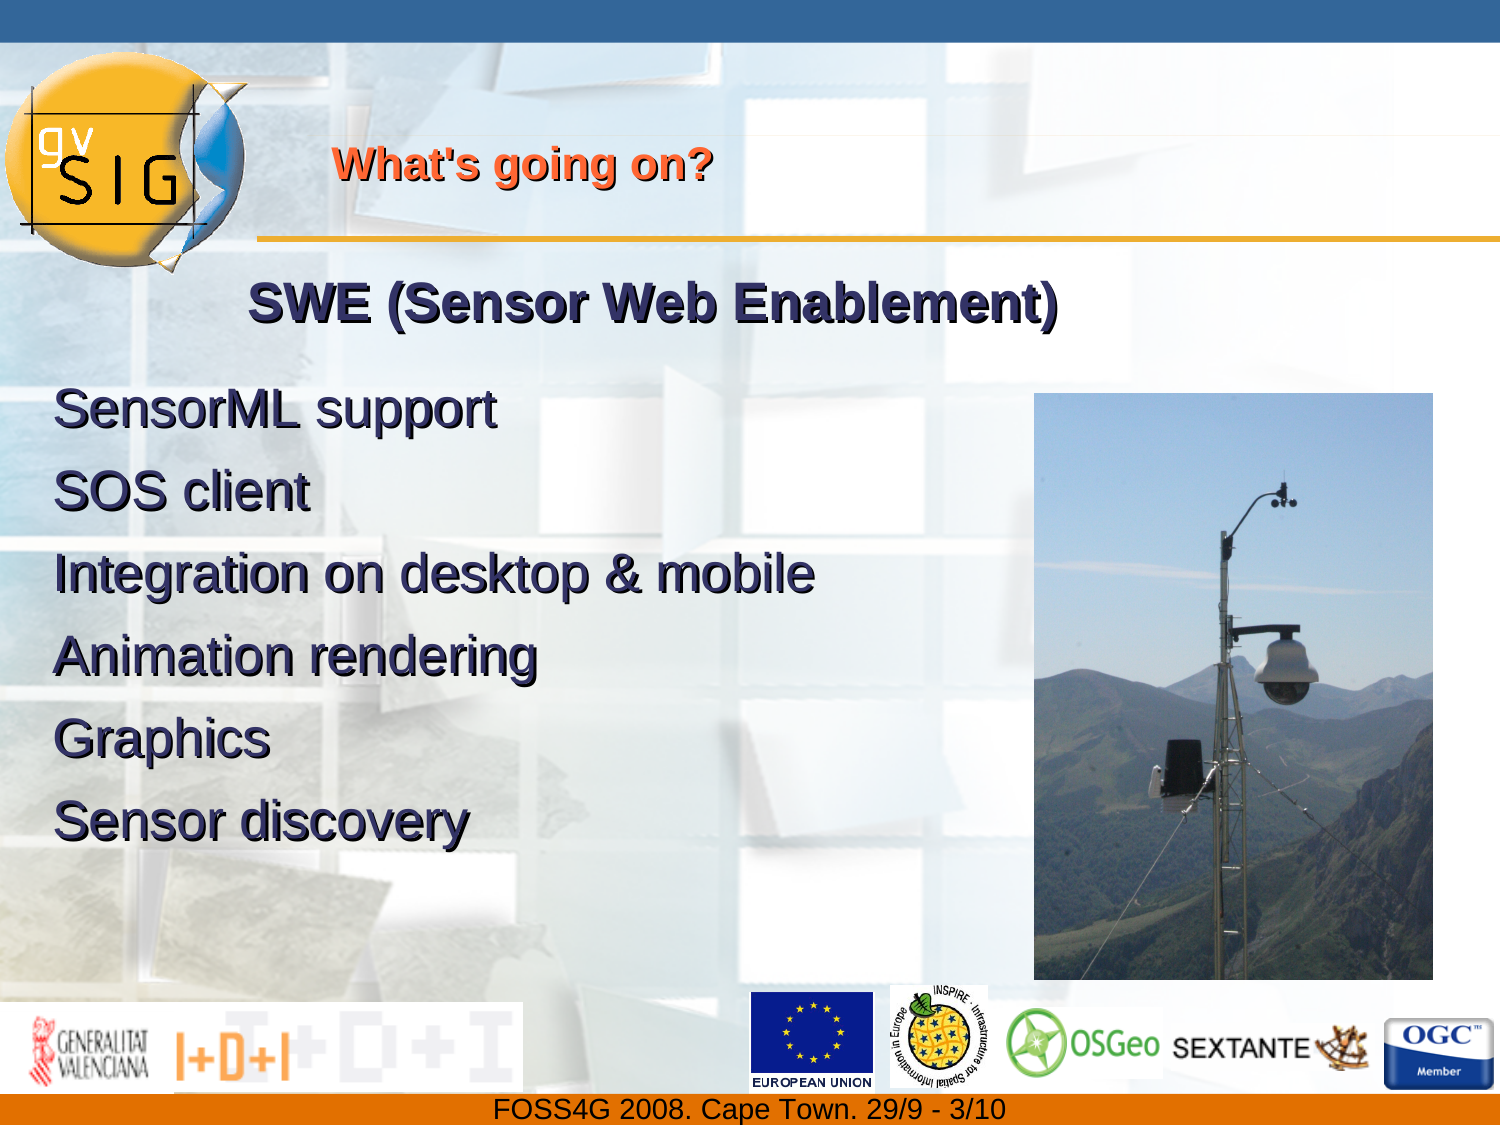

#
What's going on?
SWE (Sensor Web Enablement)
SensorML support
SOS client
Integration on desktop & mobile
Animation rendering
Graphics
Sensor discovery